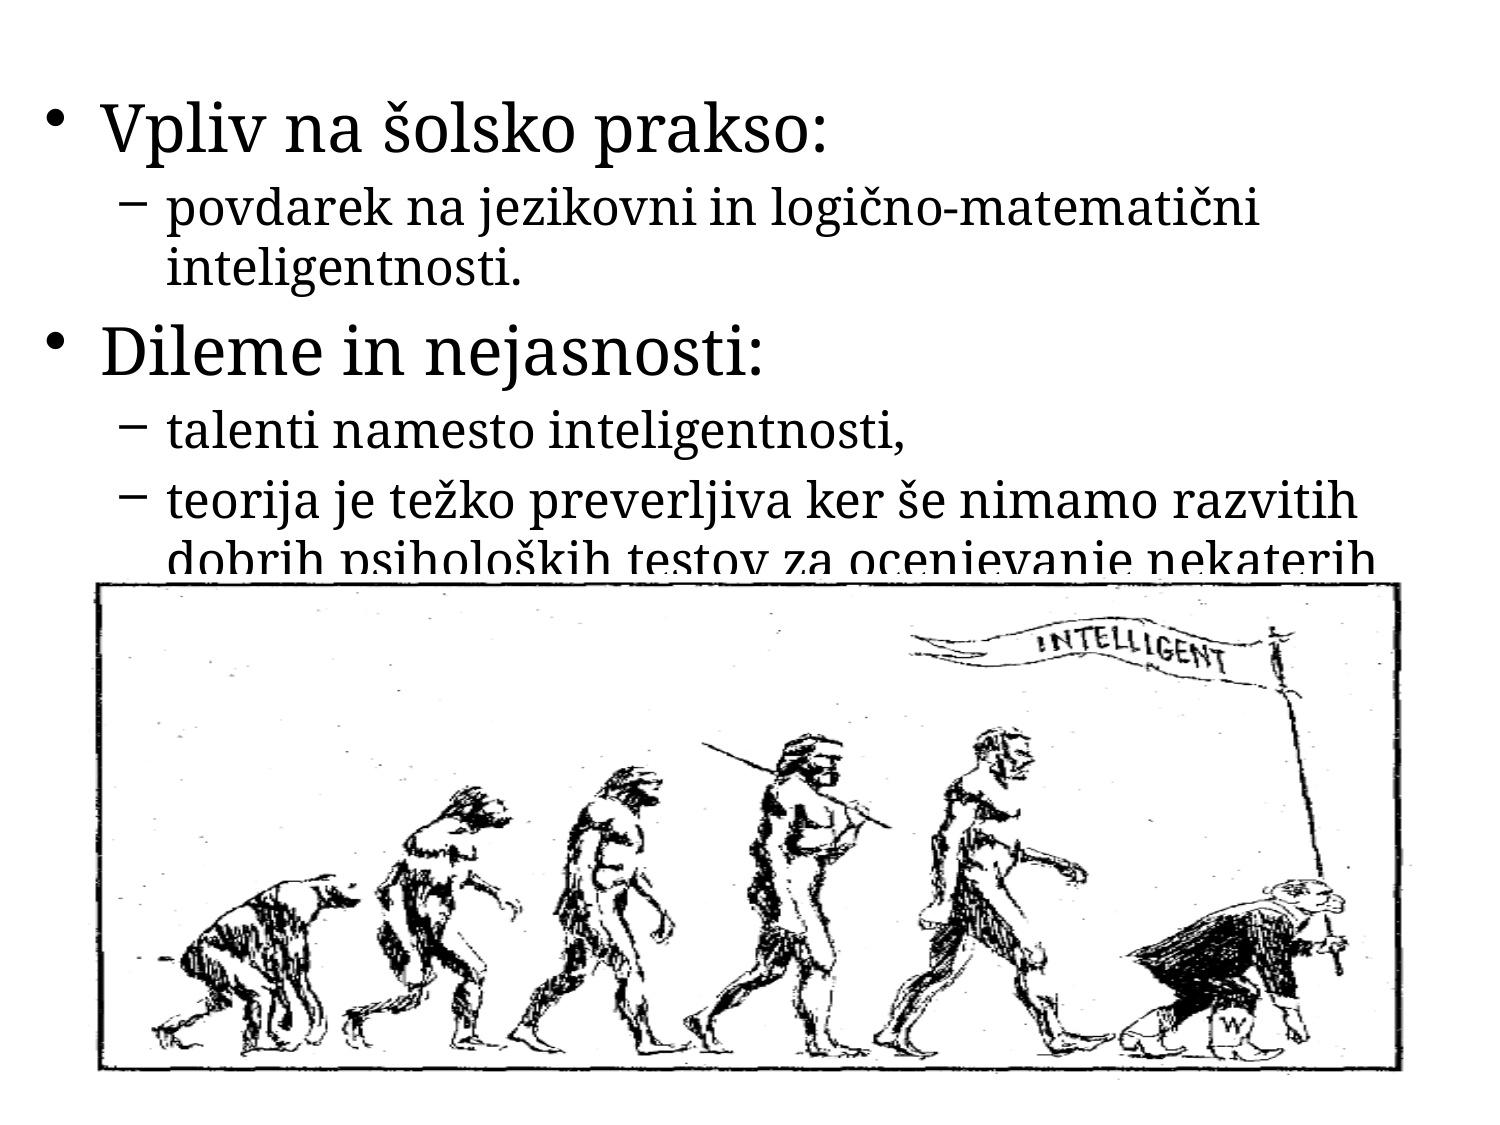

# Vpliv na šolsko prakso:
povdarek na jezikovni in logično-matematični inteligentnosti.
Dileme in nejasnosti:
talenti namesto inteligentnosti,
teorija je težko preverljiva ker še nimamo razvitih dobrih psiholoških testov za ocenjevanje nekaterih inteligentnosti.